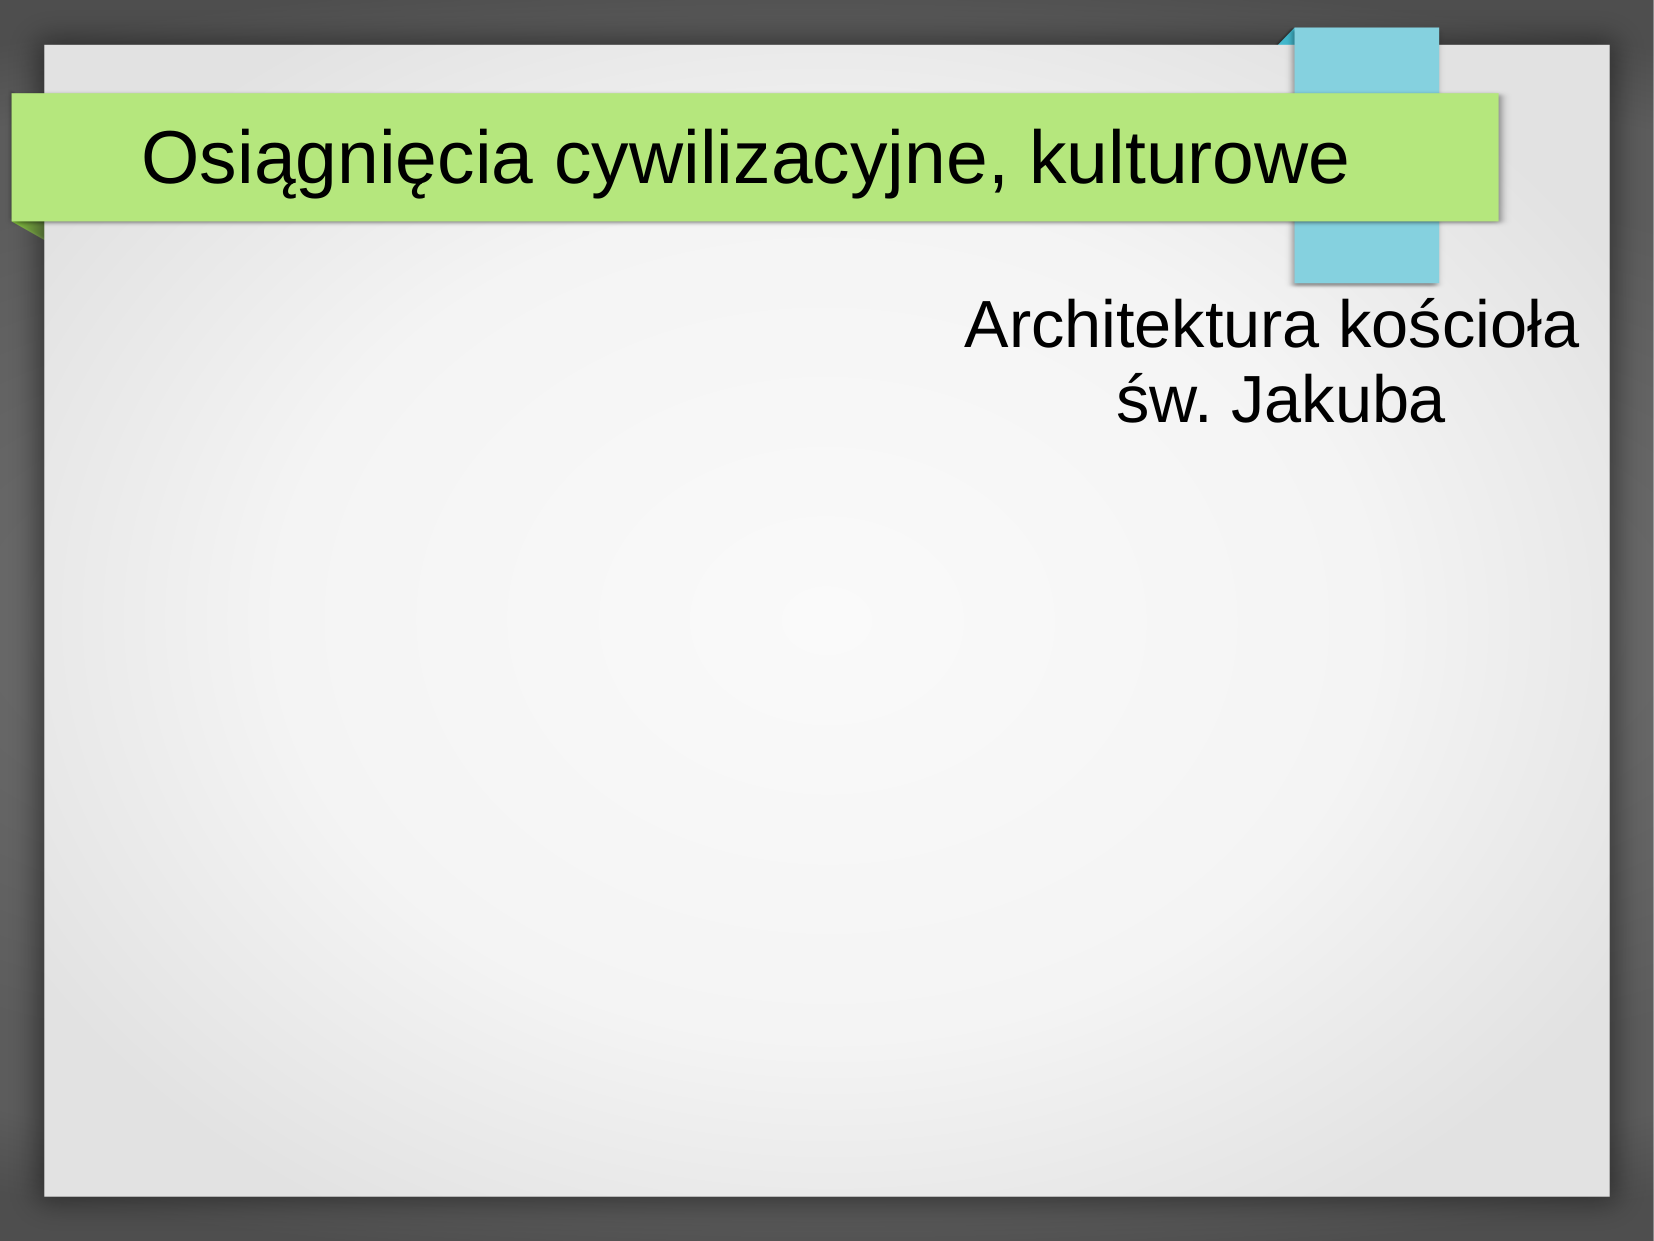

# Osiągnięcia cywilizacyjne, kulturowe
Architektura kościoła
św. Jakuba